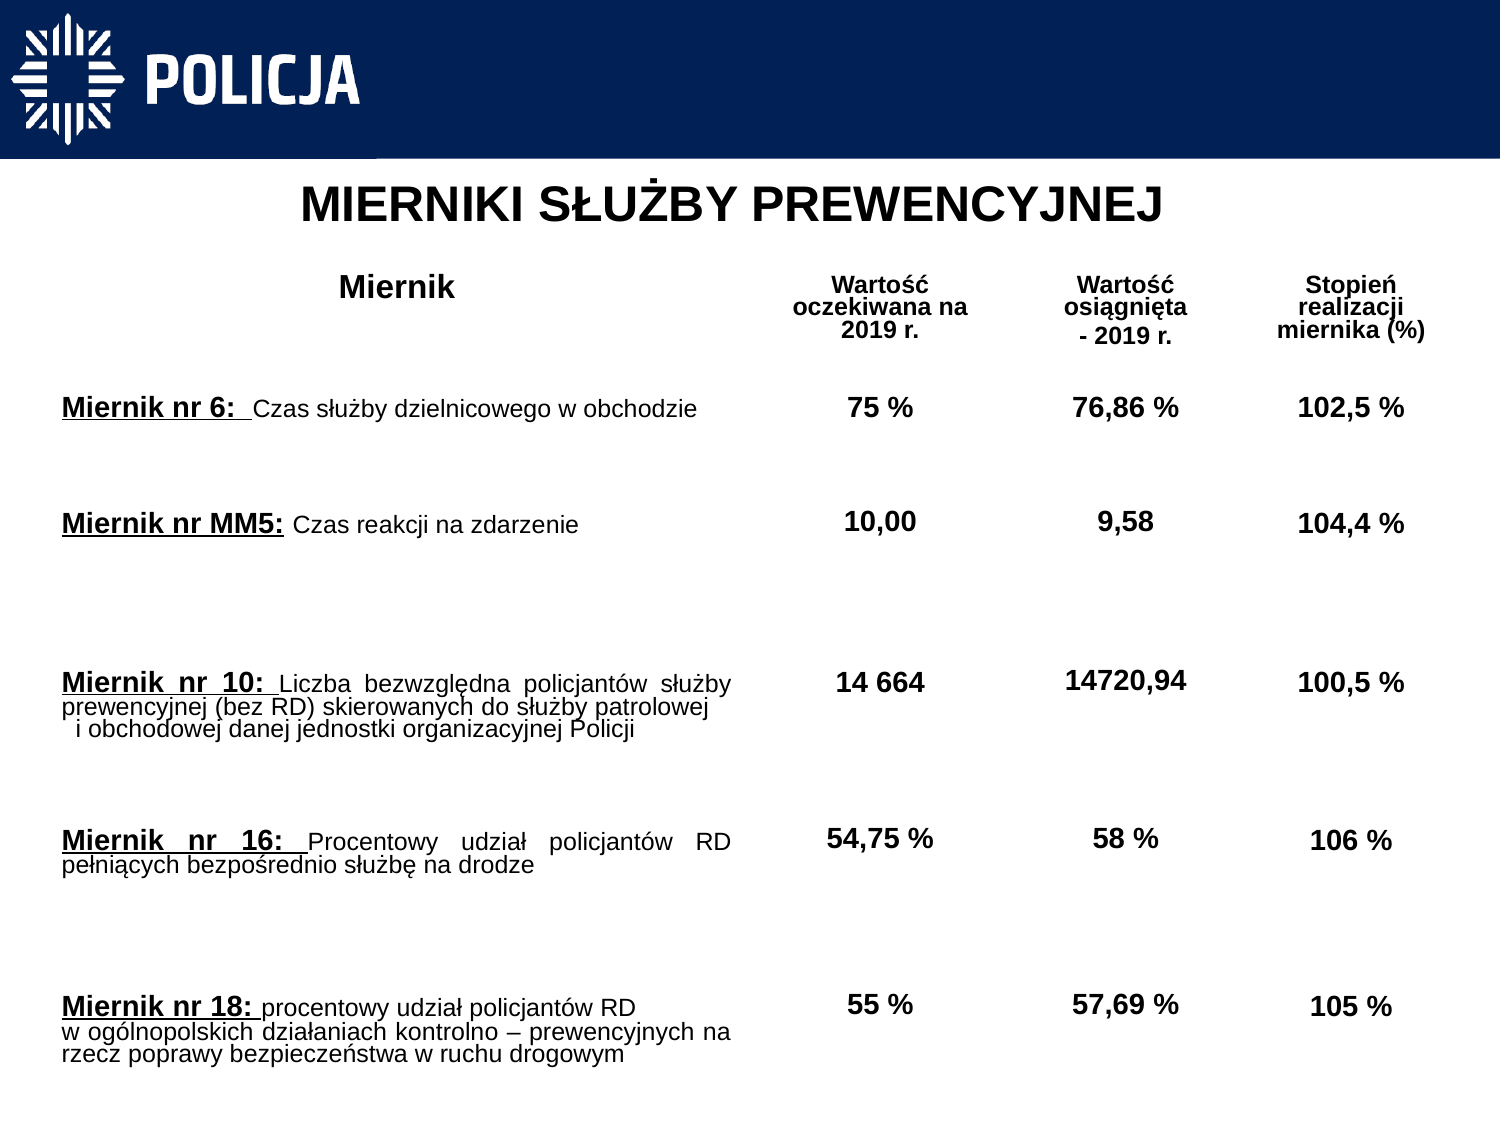

MIERNIKI SŁUŻBY PREWENCYJNEJ
| Miernik | Wartość oczekiwana na 2019 r. | Wartość osiągnięta - 2019 r. | Stopień realizacji miernika (%) |
| --- | --- | --- | --- |
| Miernik nr 6: Czas służby dzielnicowego w obchodzie | 75 % | 76,86 % | 102,5 % |
| Miernik nr MM5: Czas reakcji na zdarzenie | 10,00 | 9,58 | 104,4 % |
| Miernik nr 10: Liczba bezwzględna policjantów służby prewencyjnej (bez RD) skierowanych do służby patrolowej i obchodowej danej jednostki organizacyjnej Policji | 14 664 | 14720,94 | 100,5 % |
| Miernik nr 16: Procentowy udział policjantów RD pełniących bezpośrednio służbę na drodze | 54,75 % | 58 % | 106 % |
| Miernik nr 18: procentowy udział policjantów RD w ogólnopolskich działaniach kontrolno – prewencyjnych na rzecz poprawy bezpieczeństwa w ruchu drogowym | 55 % | 57,69 % | 105 % |